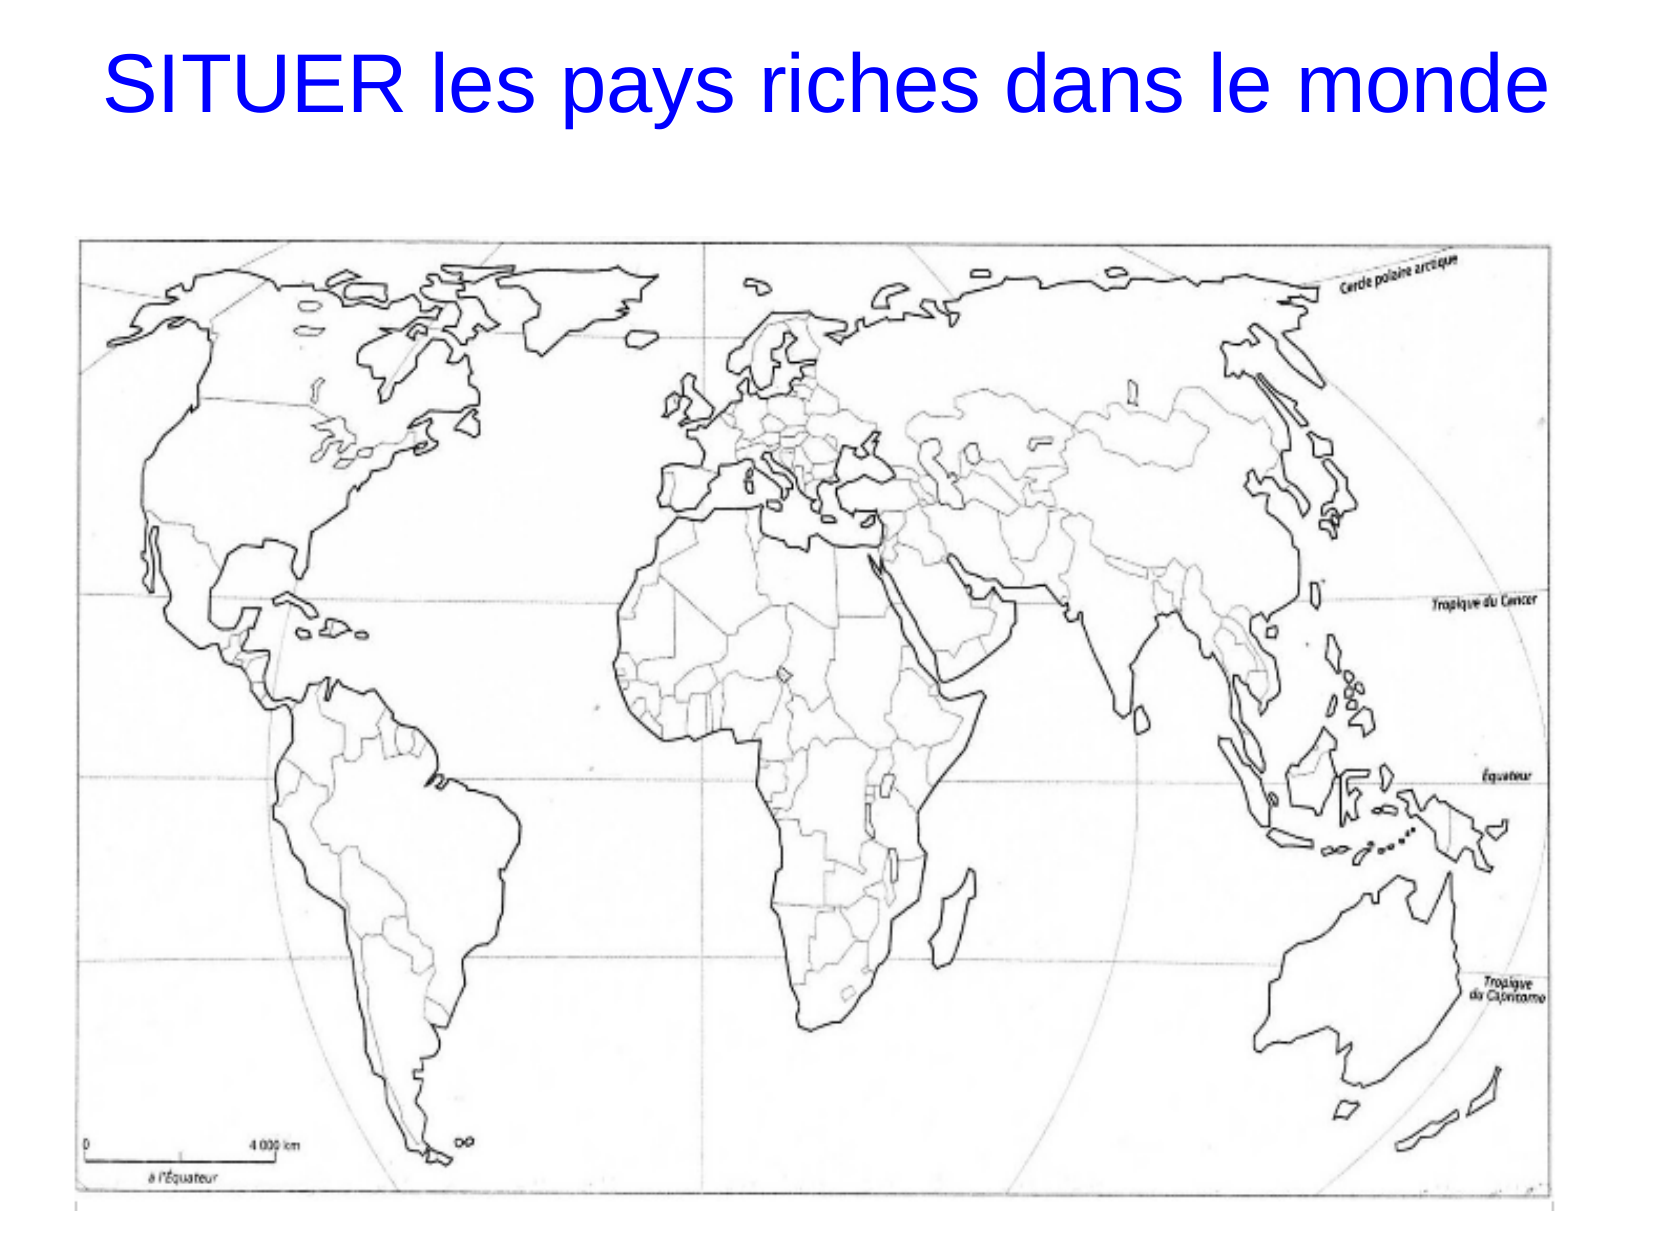

SITUER les pays riches dans le monde